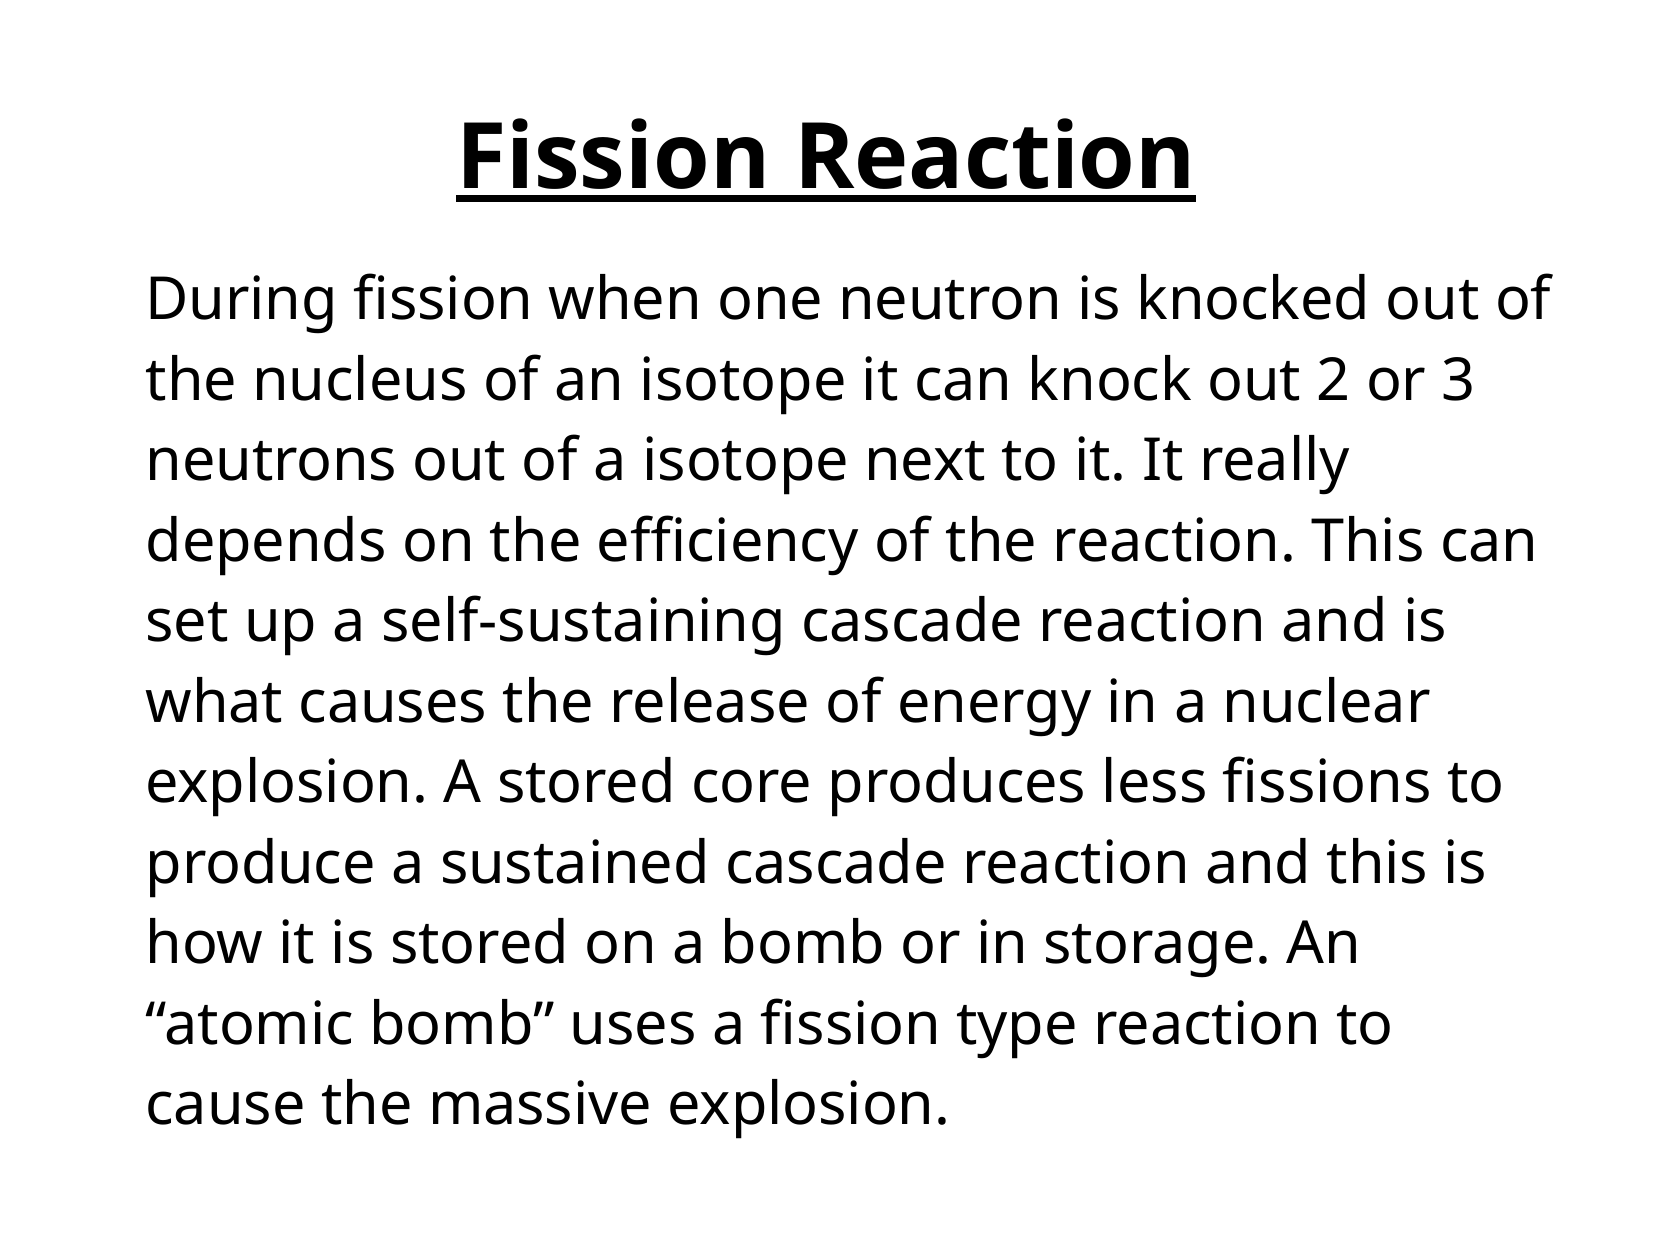

# Fission Reaction
During fission when one neutron is knocked out of the nucleus of an isotope it can knock out 2 or 3 neutrons out of a isotope next to it. It really depends on the efficiency of the reaction. This can set up a self-sustaining cascade reaction and is what causes the release of energy in a nuclear explosion. A stored core produces less fissions to produce a sustained cascade reaction and this is how it is stored on a bomb or in storage. An “atomic bomb” uses a fission type reaction to cause the massive explosion.